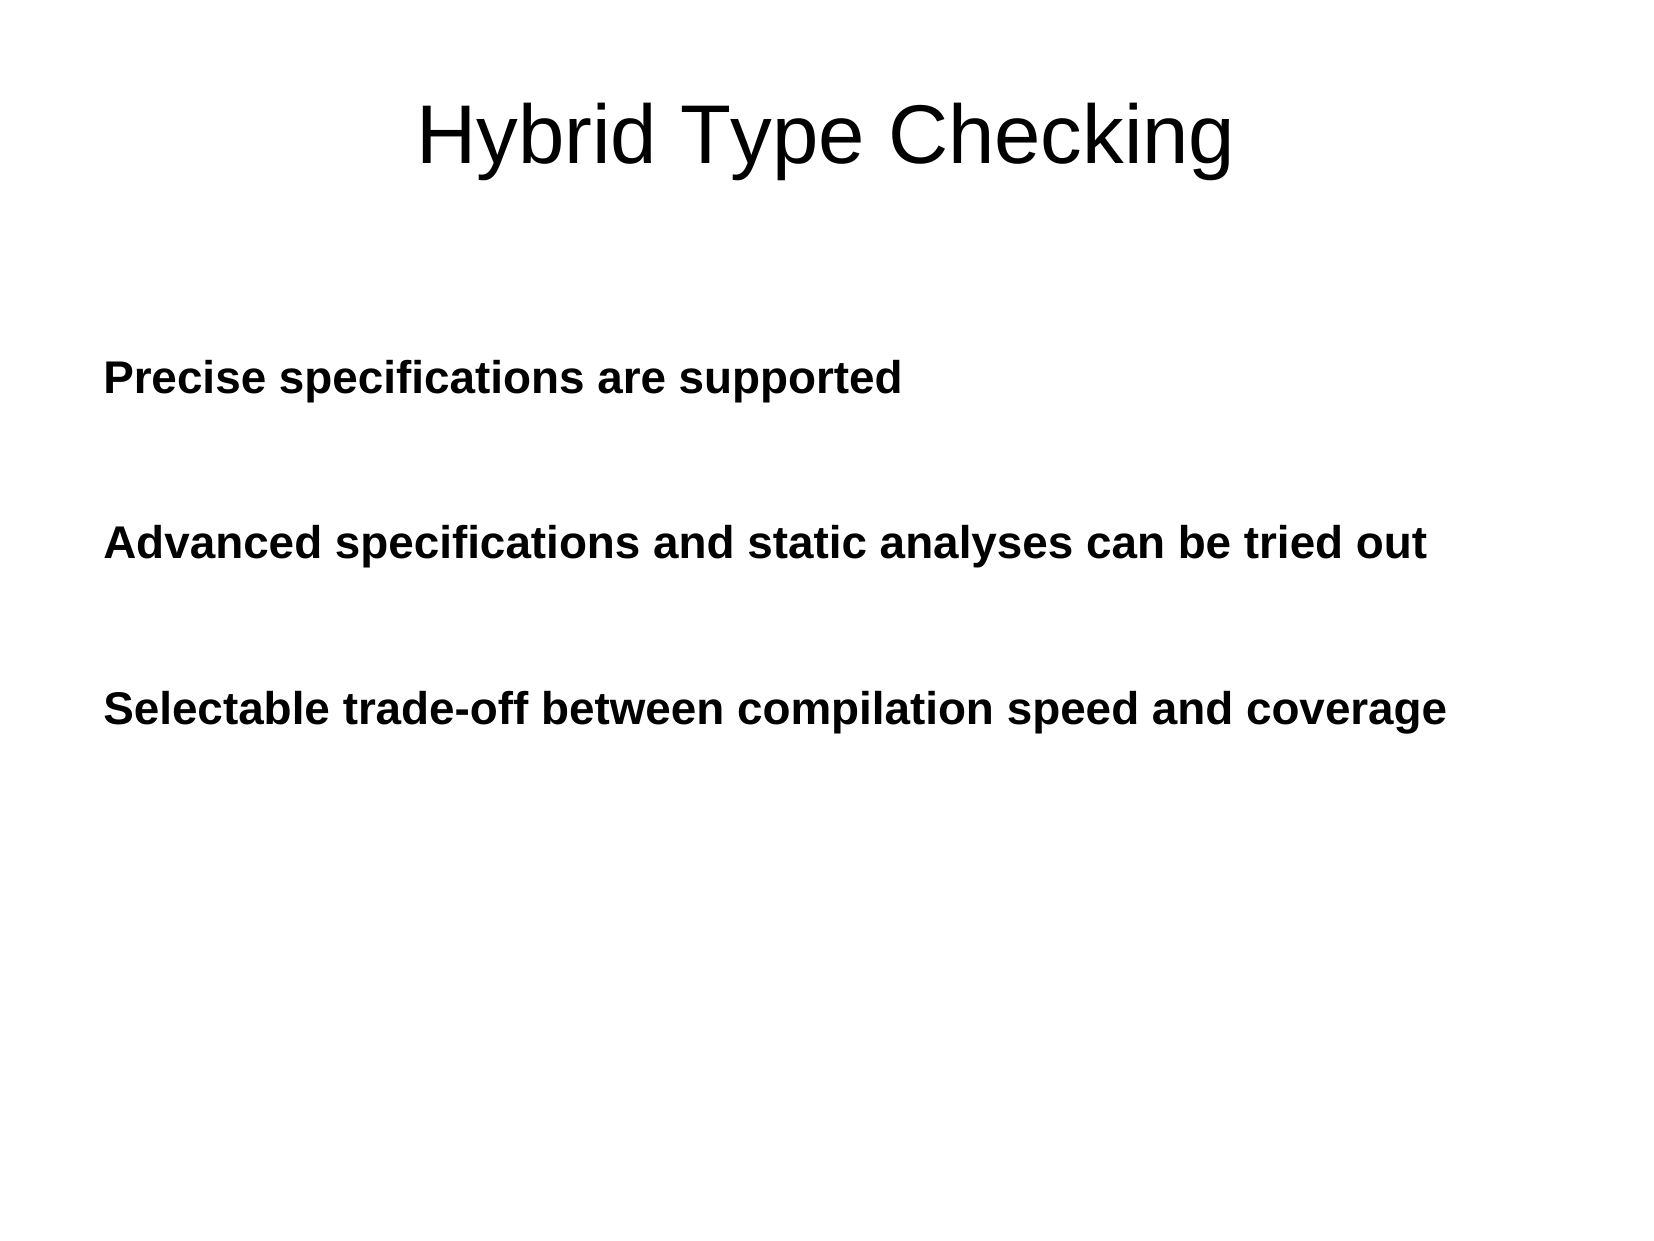

Hybrid Type Checking
Precise specifications are supported
Advanced specifications and static analyses can be tried out
Selectable trade-off between compilation speed and coverage